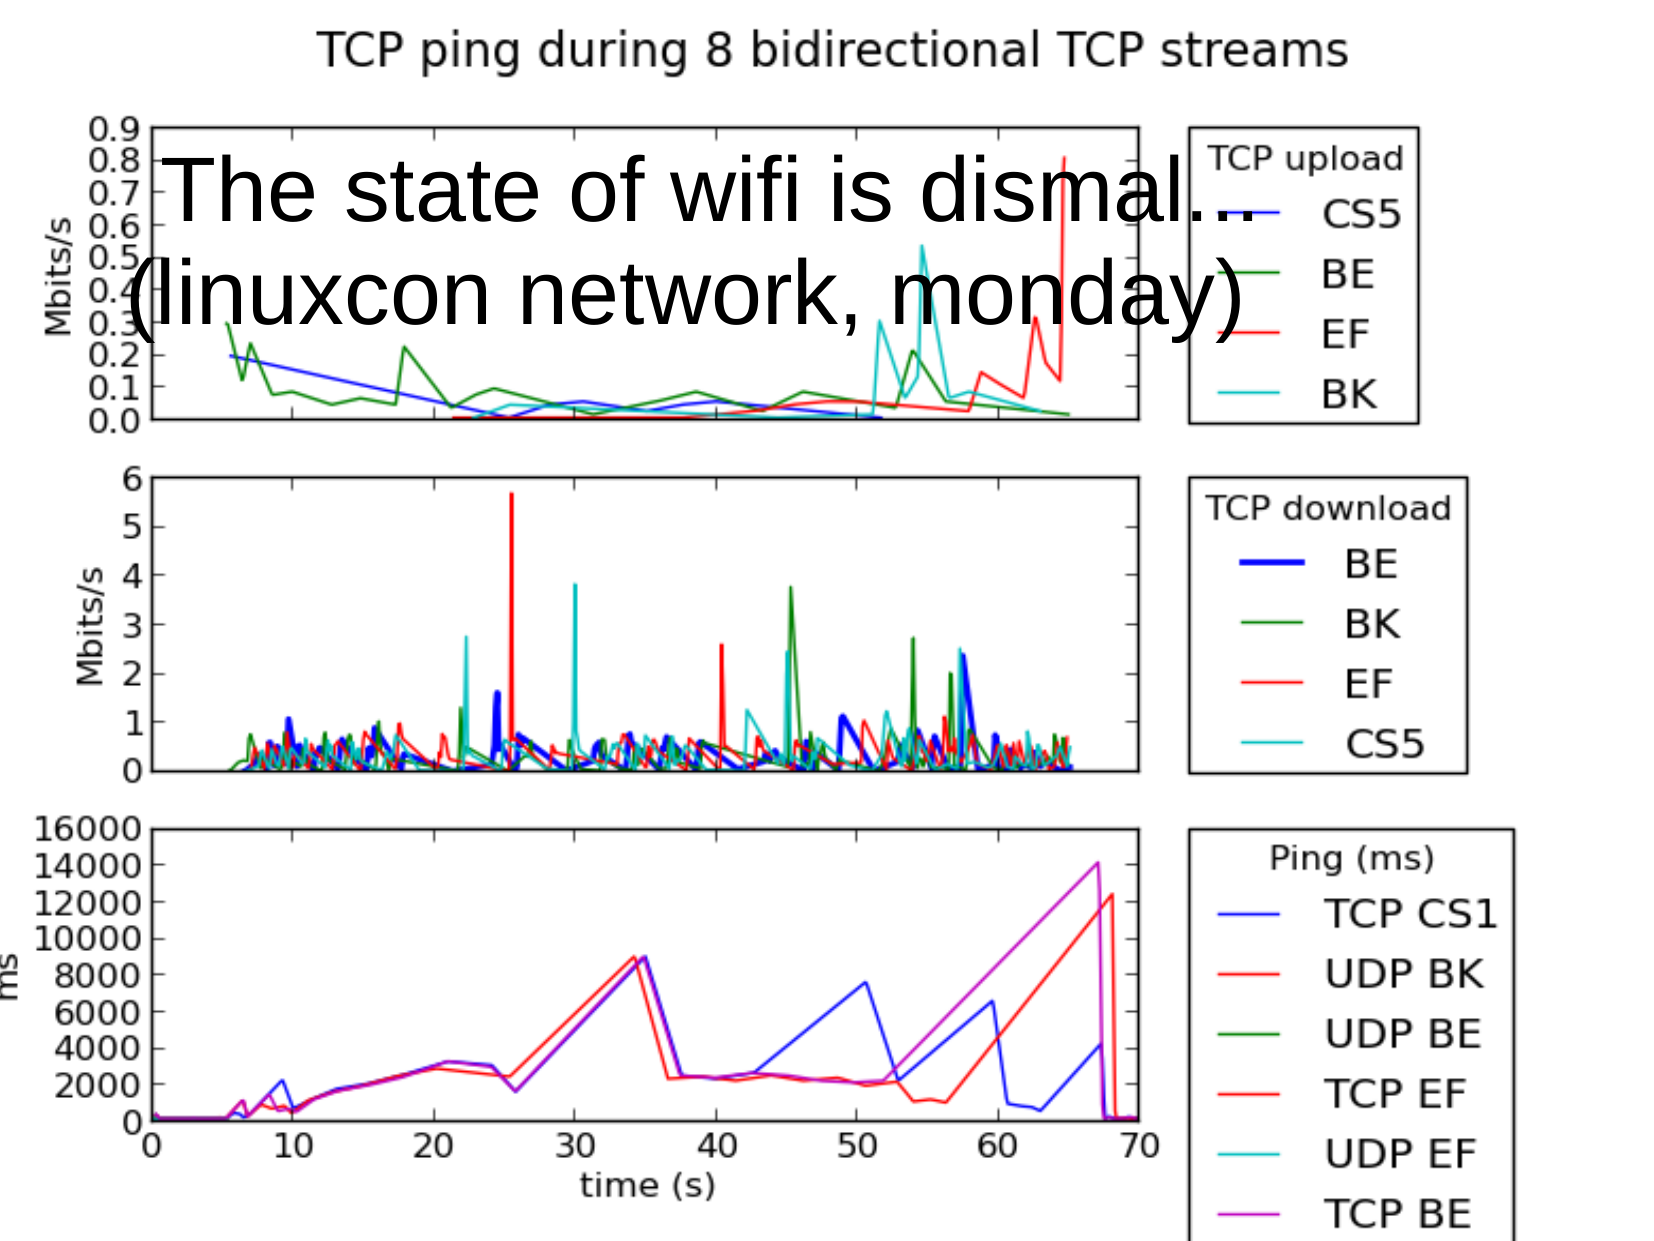

The state of wifi is dismal...
(linuxcon network, monday)
#